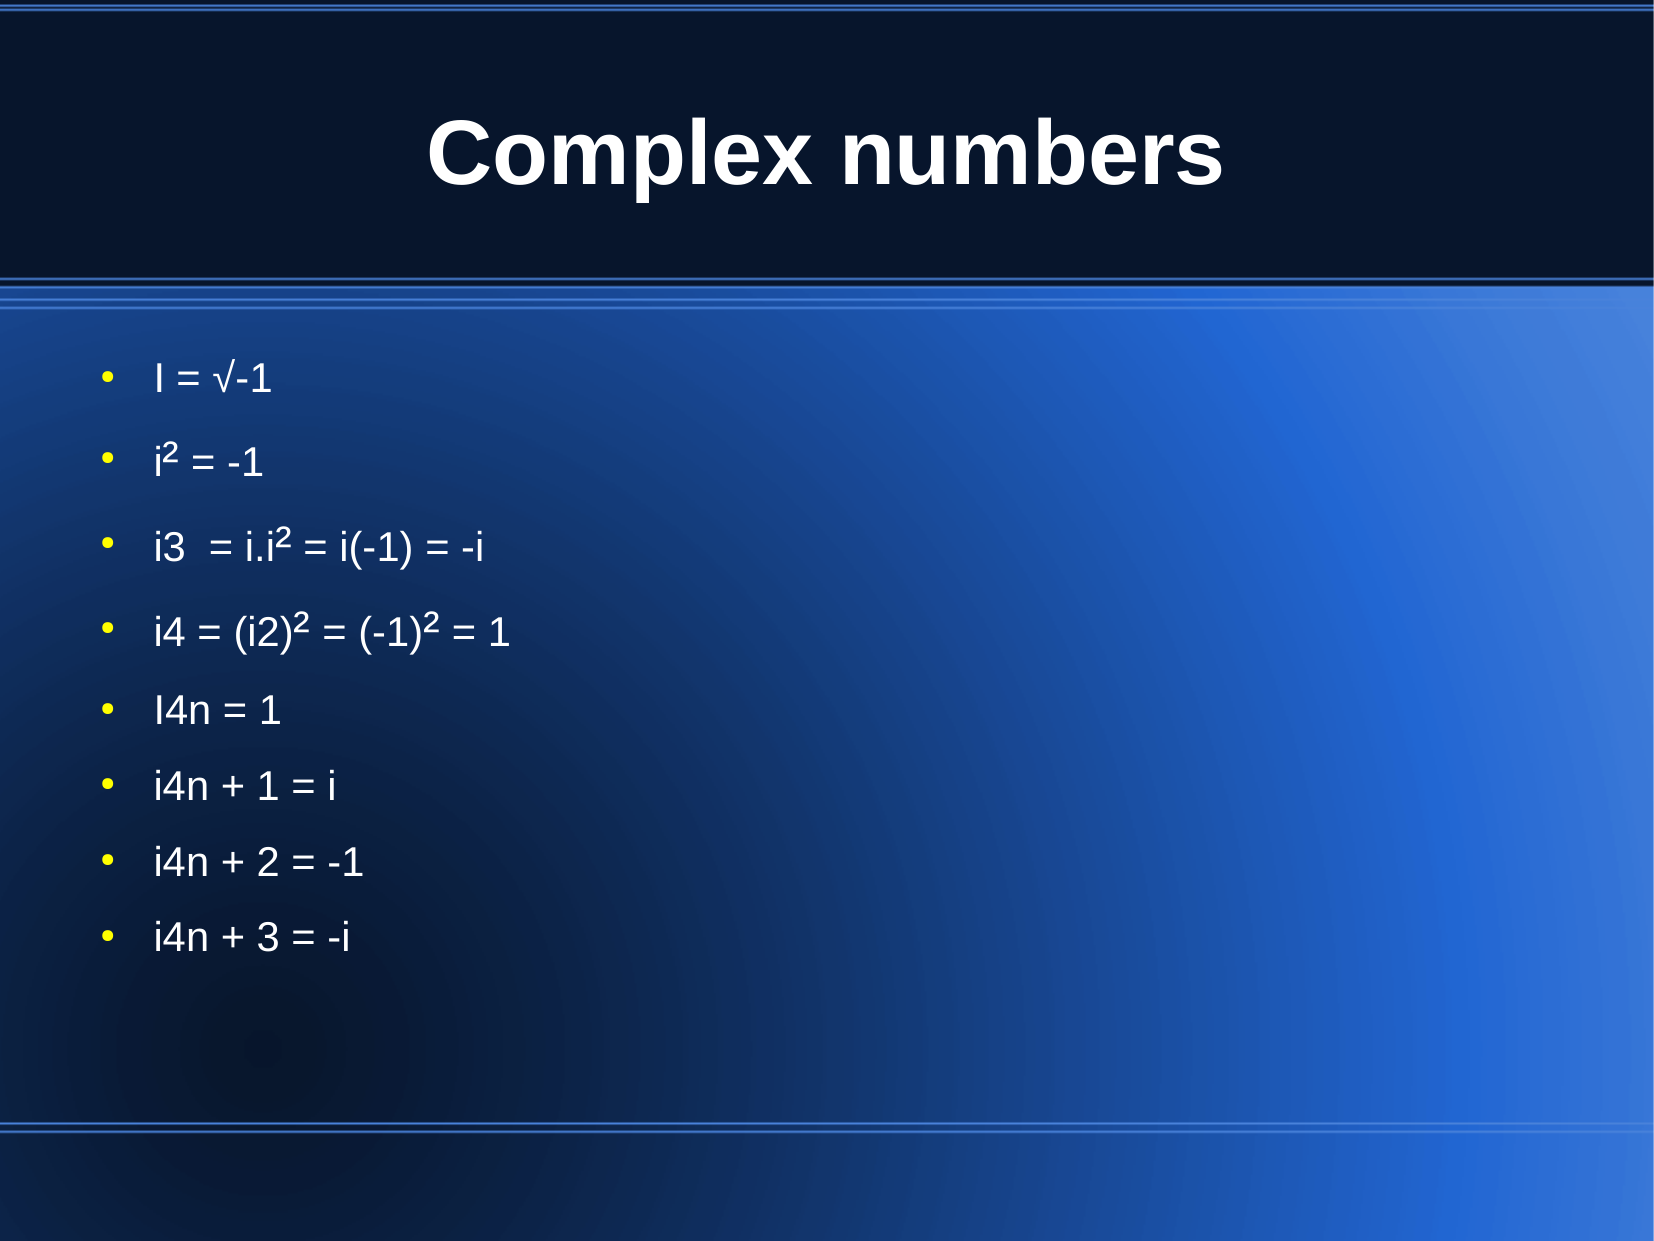

# Complex numbers
I = √-1
i² = -1
i3 = i.i² = i(-1) = -i
i4 = (i2)² = (-1)² = 1
I4n = 1
i4n + 1 = i
i4n + 2 = -1
i4n + 3 = -i